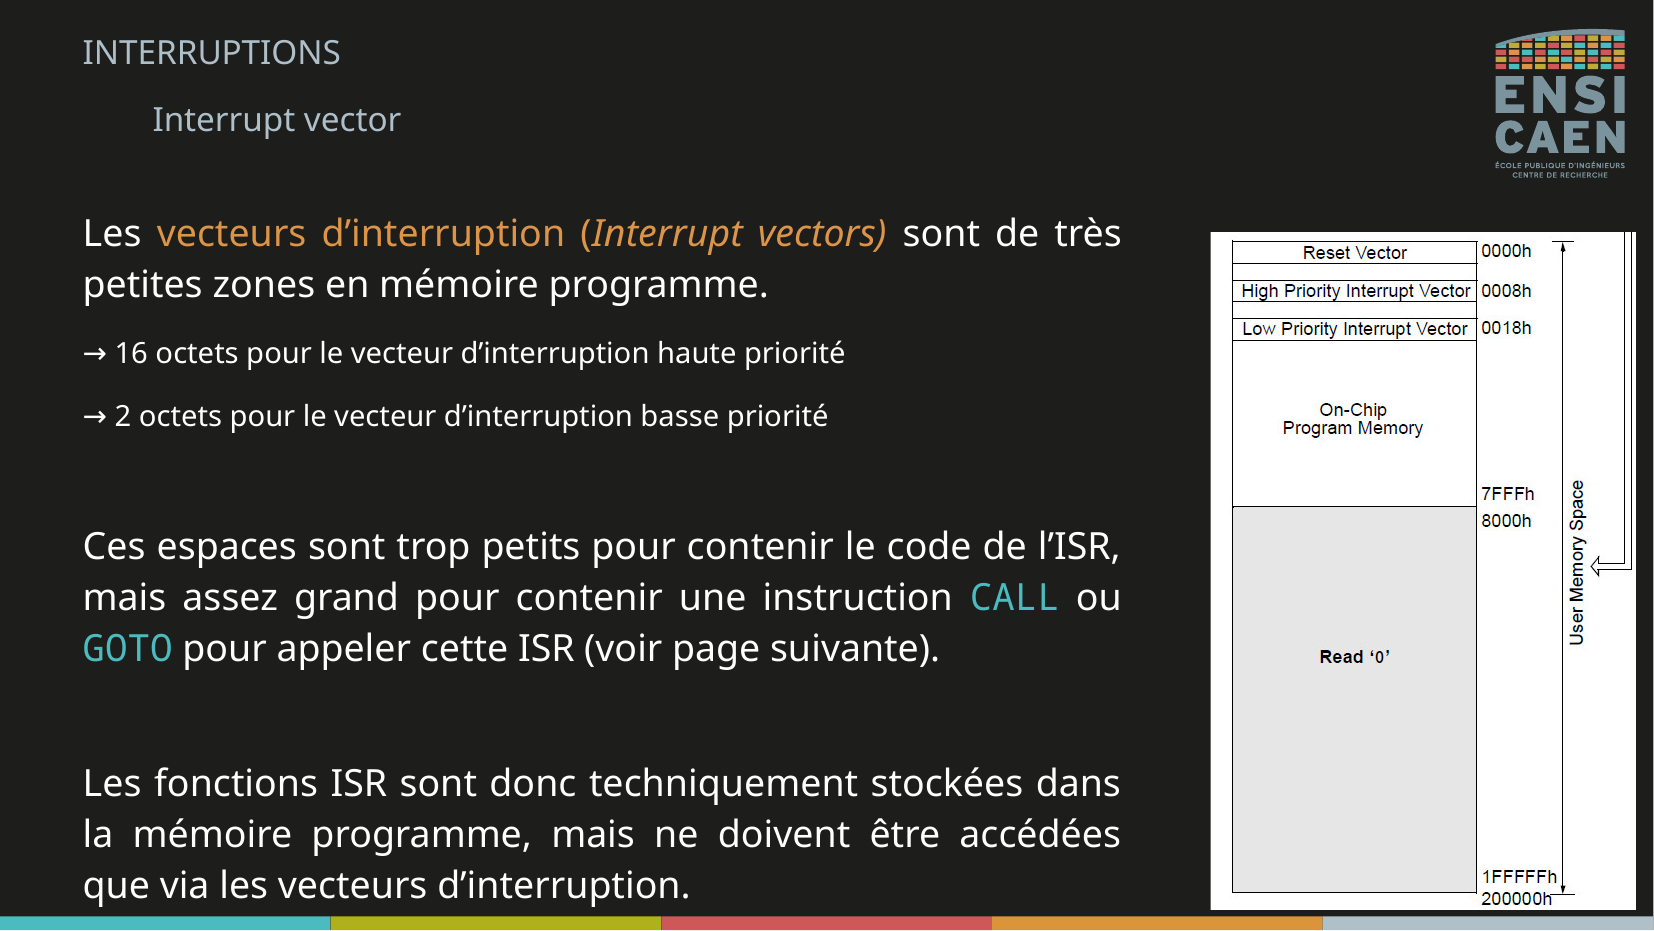

# INTERRUPTIONS Interrupt vector
Les vecteurs d’interruption (Interrupt vectors) sont de très petites zones en mémoire programme.
→ 16 octets pour le vecteur d’interruption haute priorité
→ 2 octets pour le vecteur d’interruption basse priorité
Ces espaces sont trop petits pour contenir le code de l’ISR, mais assez grand pour contenir une instruction CALL ou GOTO pour appeler cette ISR (voir page suivante).
Les fonctions ISR sont donc techniquement stockées dans la mémoire programme, mais ne doivent être accédées que via les vecteurs d’interruption.